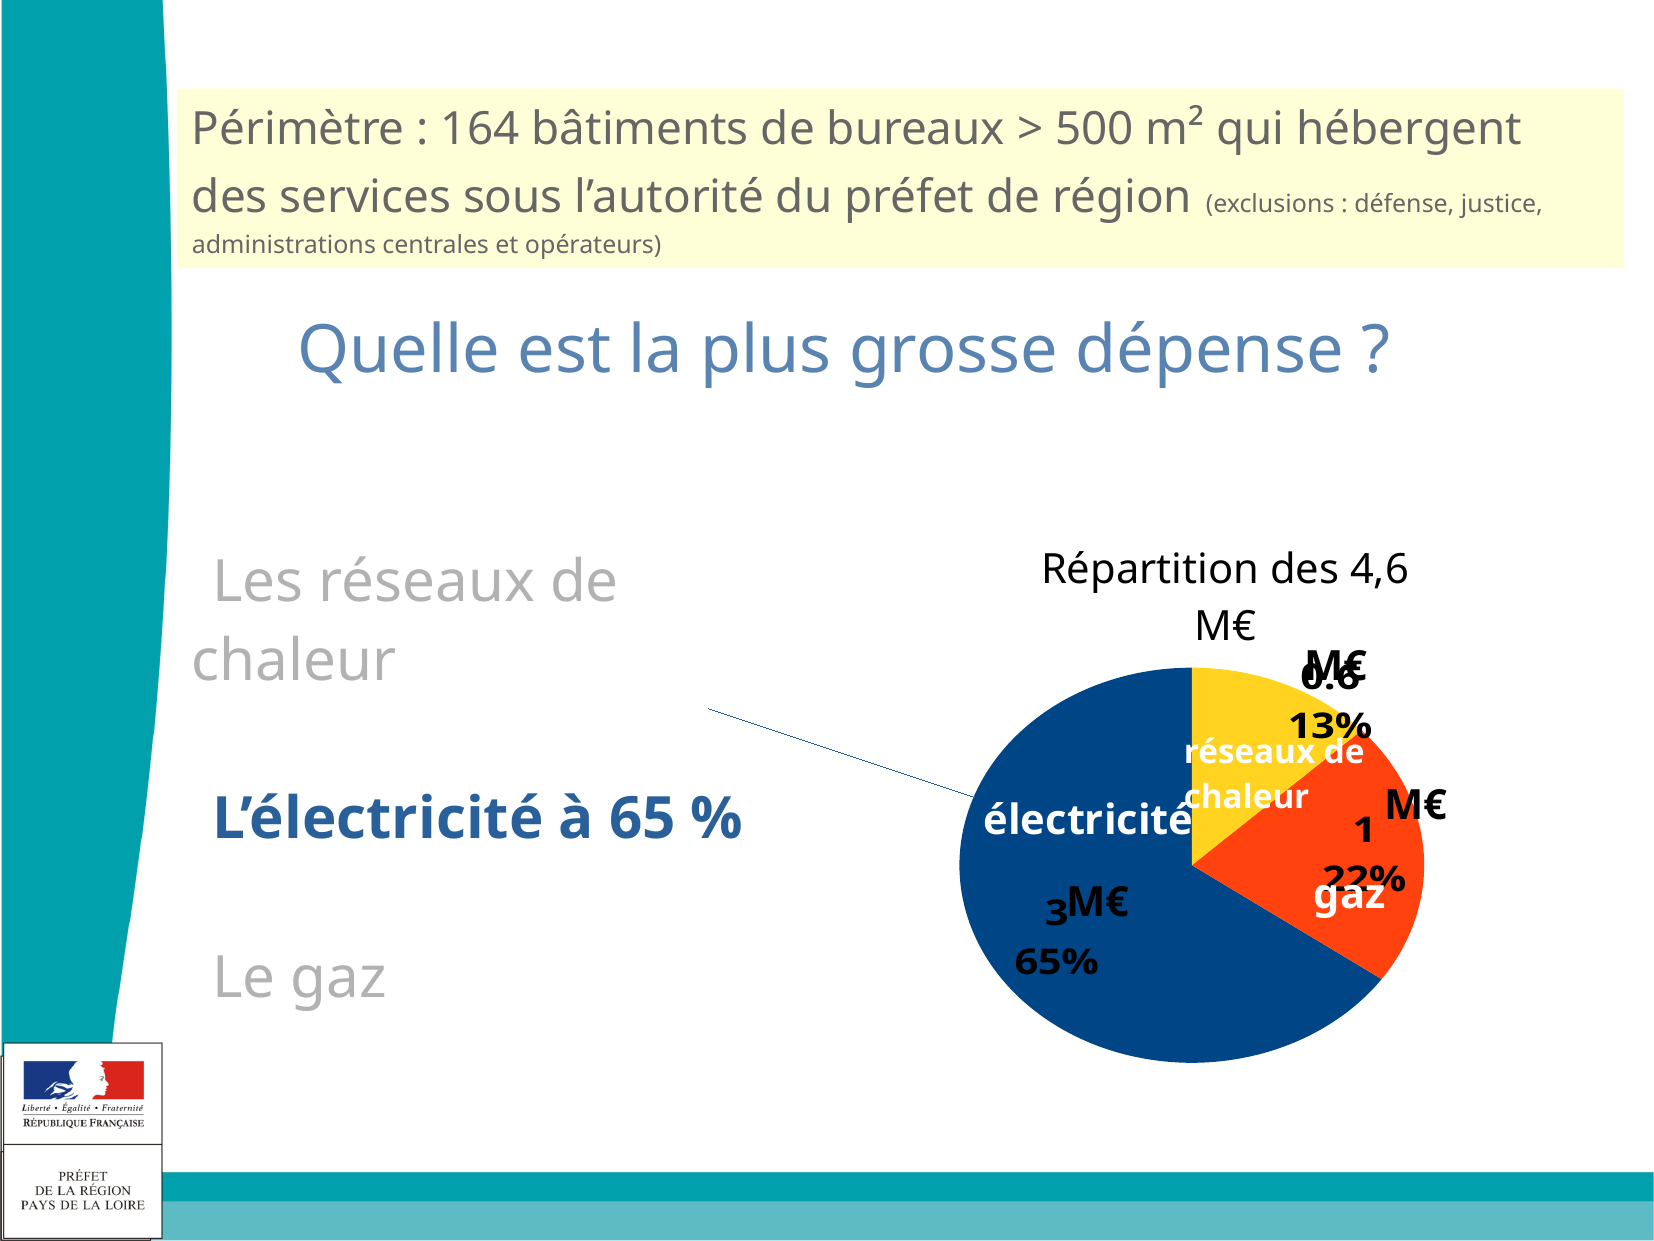

Périmètre : 164 bâtiments de bureaux > 500 m² qui hébergent des services sous l’autorité du préfet de région (exclusions : défense, justice, administrations centrales et opérateurs)
# Quelle est la plus grosse dépense ?
Les réseaux de chaleur
L’électricité à 65 %
Le gaz
Répartition des 4,6 M€
### Chart
| Category | |
|---|---|
| électricité | 3.0 |
| gaz | 1.0 |
| réseaux de chaleur | 0.6 |M€
réseaux de
chaleur
M€
électricité
gaz
M€